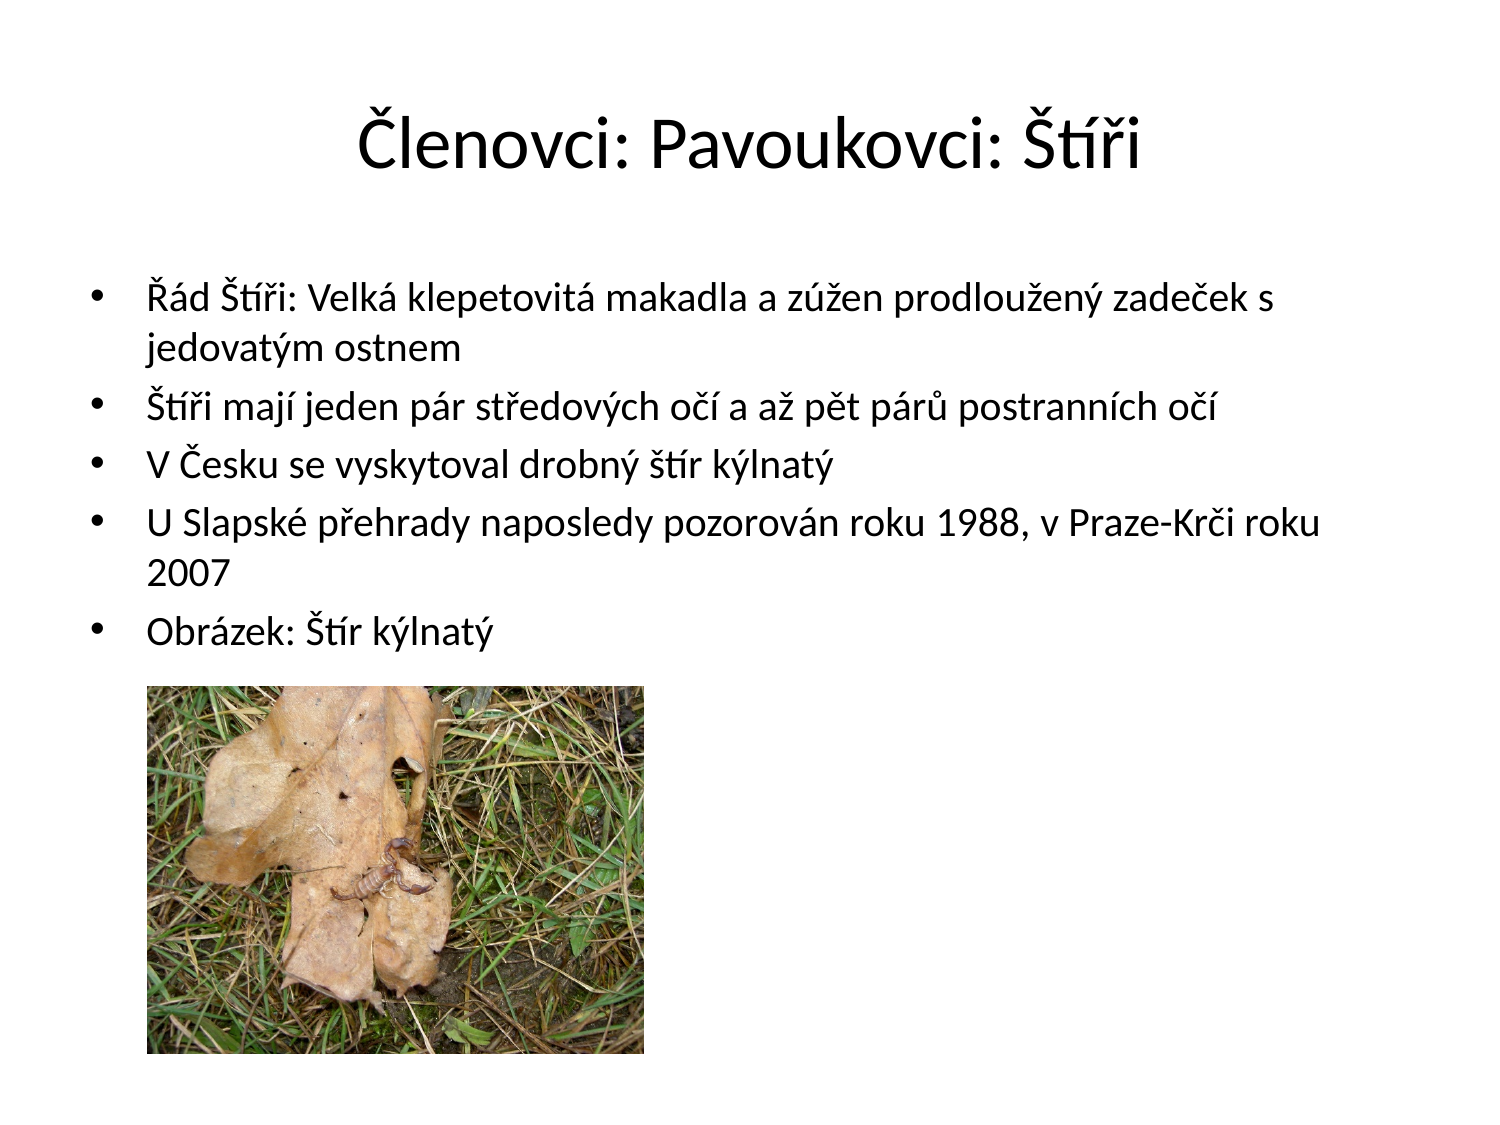

# Členovci: Pavoukovci: Štíři
Řád Štíři: Velká klepetovitá makadla a zúžen prodloužený zadeček s jedovatým ostnem
Štíři mají jeden pár středových očí a až pět párů postranních očí
V Česku se vyskytoval drobný štír kýlnatý
U Slapské přehrady naposledy pozorován roku 1988, v Praze-Krči roku 2007
Obrázek: Štír kýlnatý